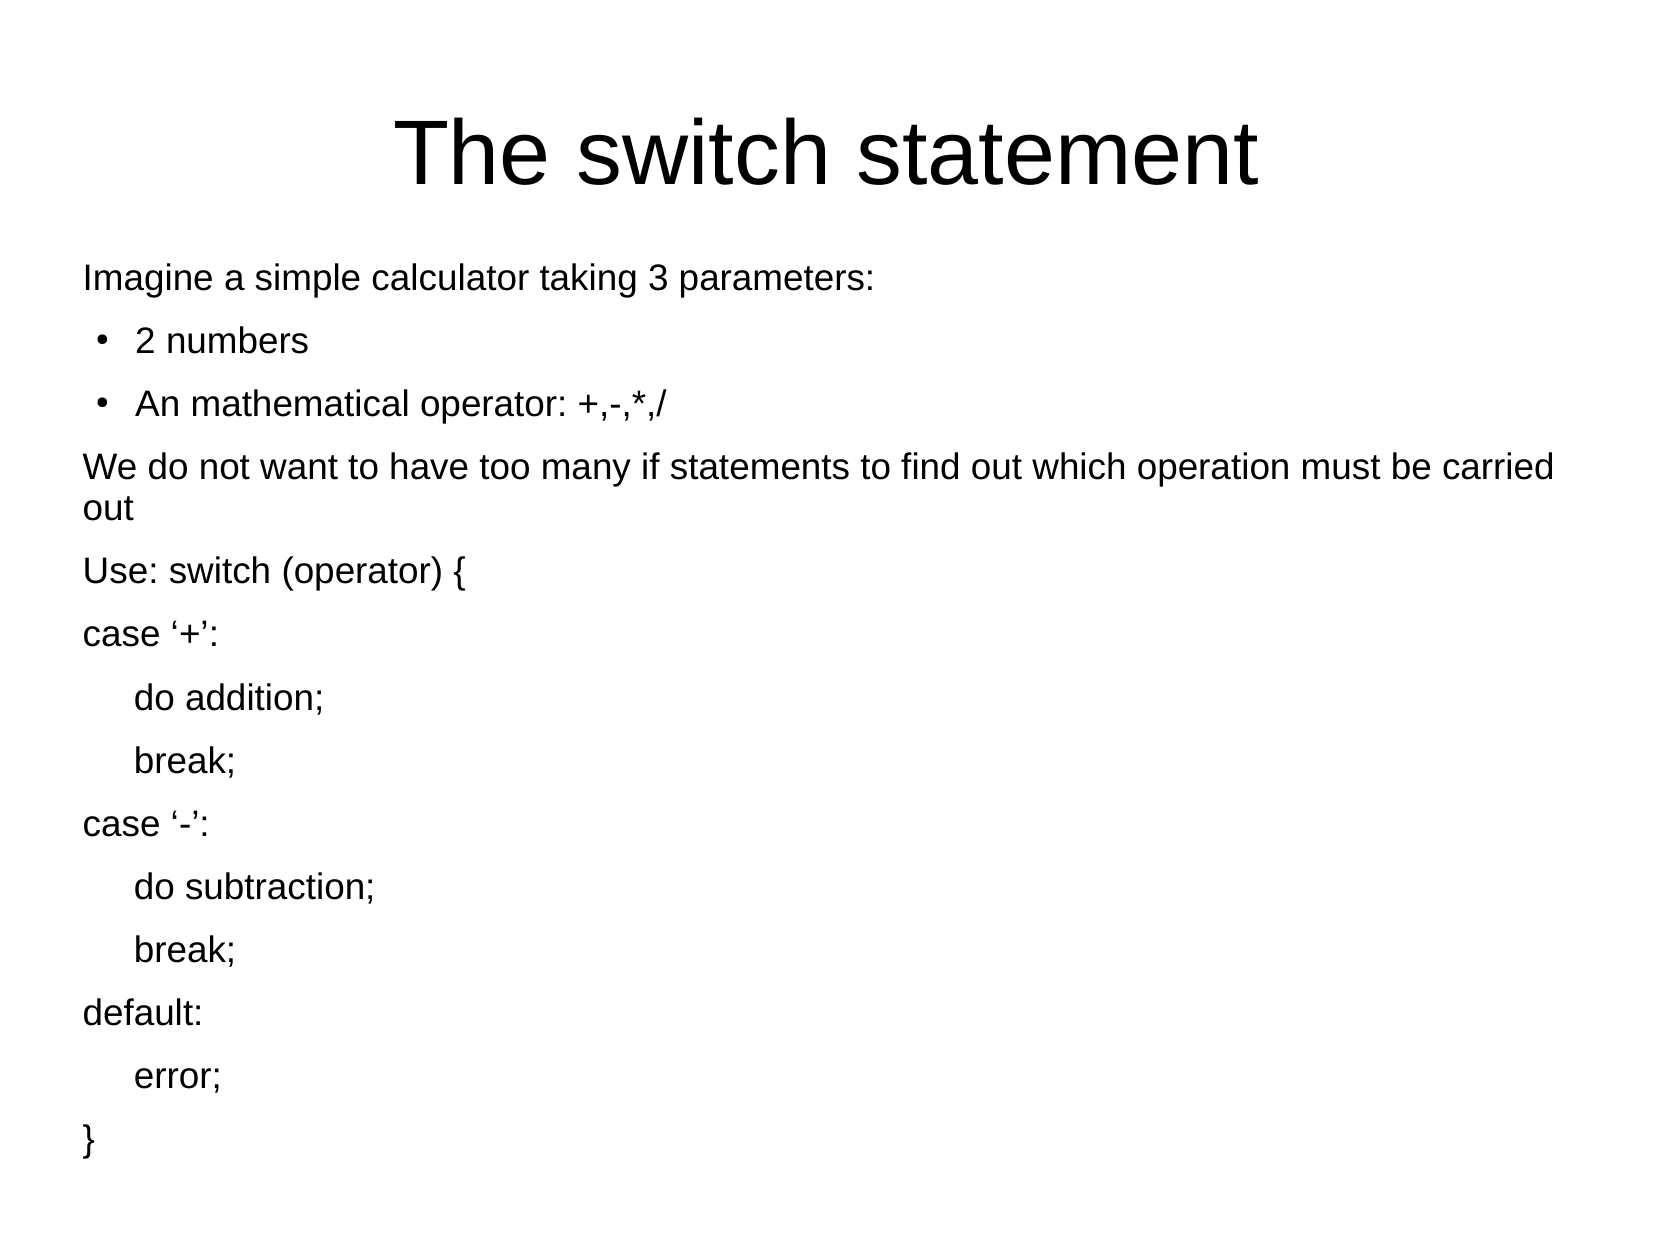

# The switch statement
Imagine a simple calculator taking 3 parameters:
2 numbers
An mathematical operator: +,-,*,/
We do not want to have too many if statements to find out which operation must be carried out
Use: switch (operator) {
case ‘+’:
 do addition;
 break;
case ‘-’:
 do subtraction;
 break;
default:
 error;
}